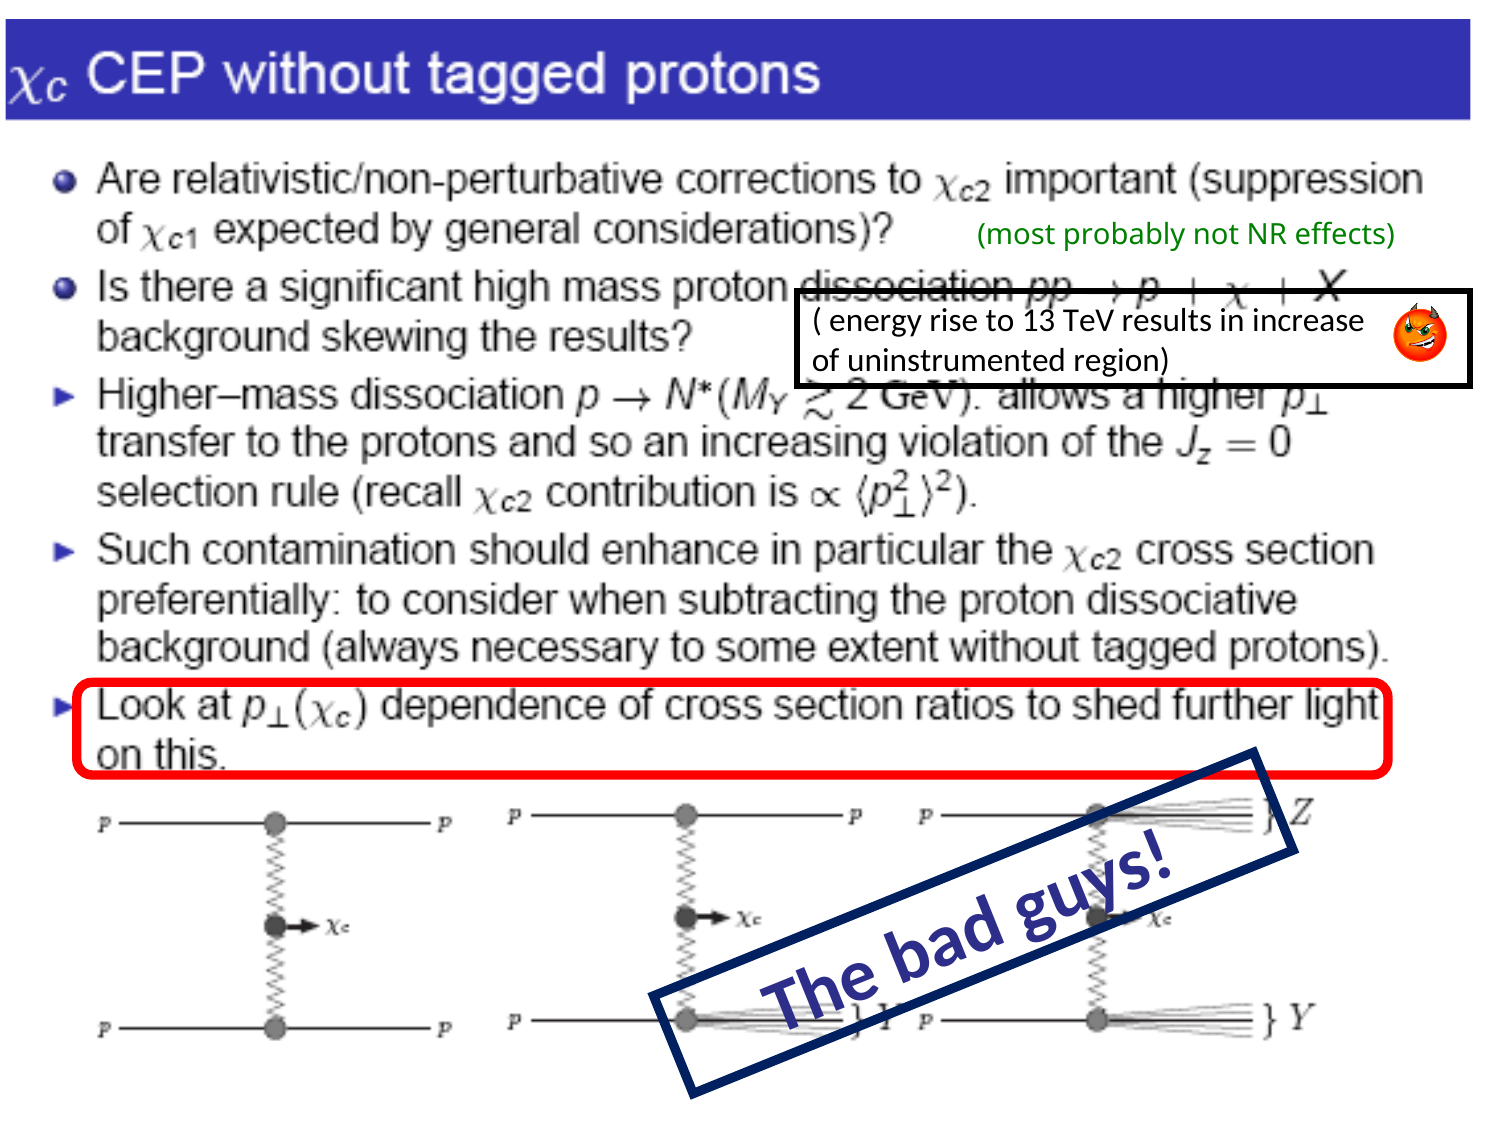

(most probably not NR effects)
( energy rise to 13 TeV results in increase
of uninstrumented region)
 The bad guys!